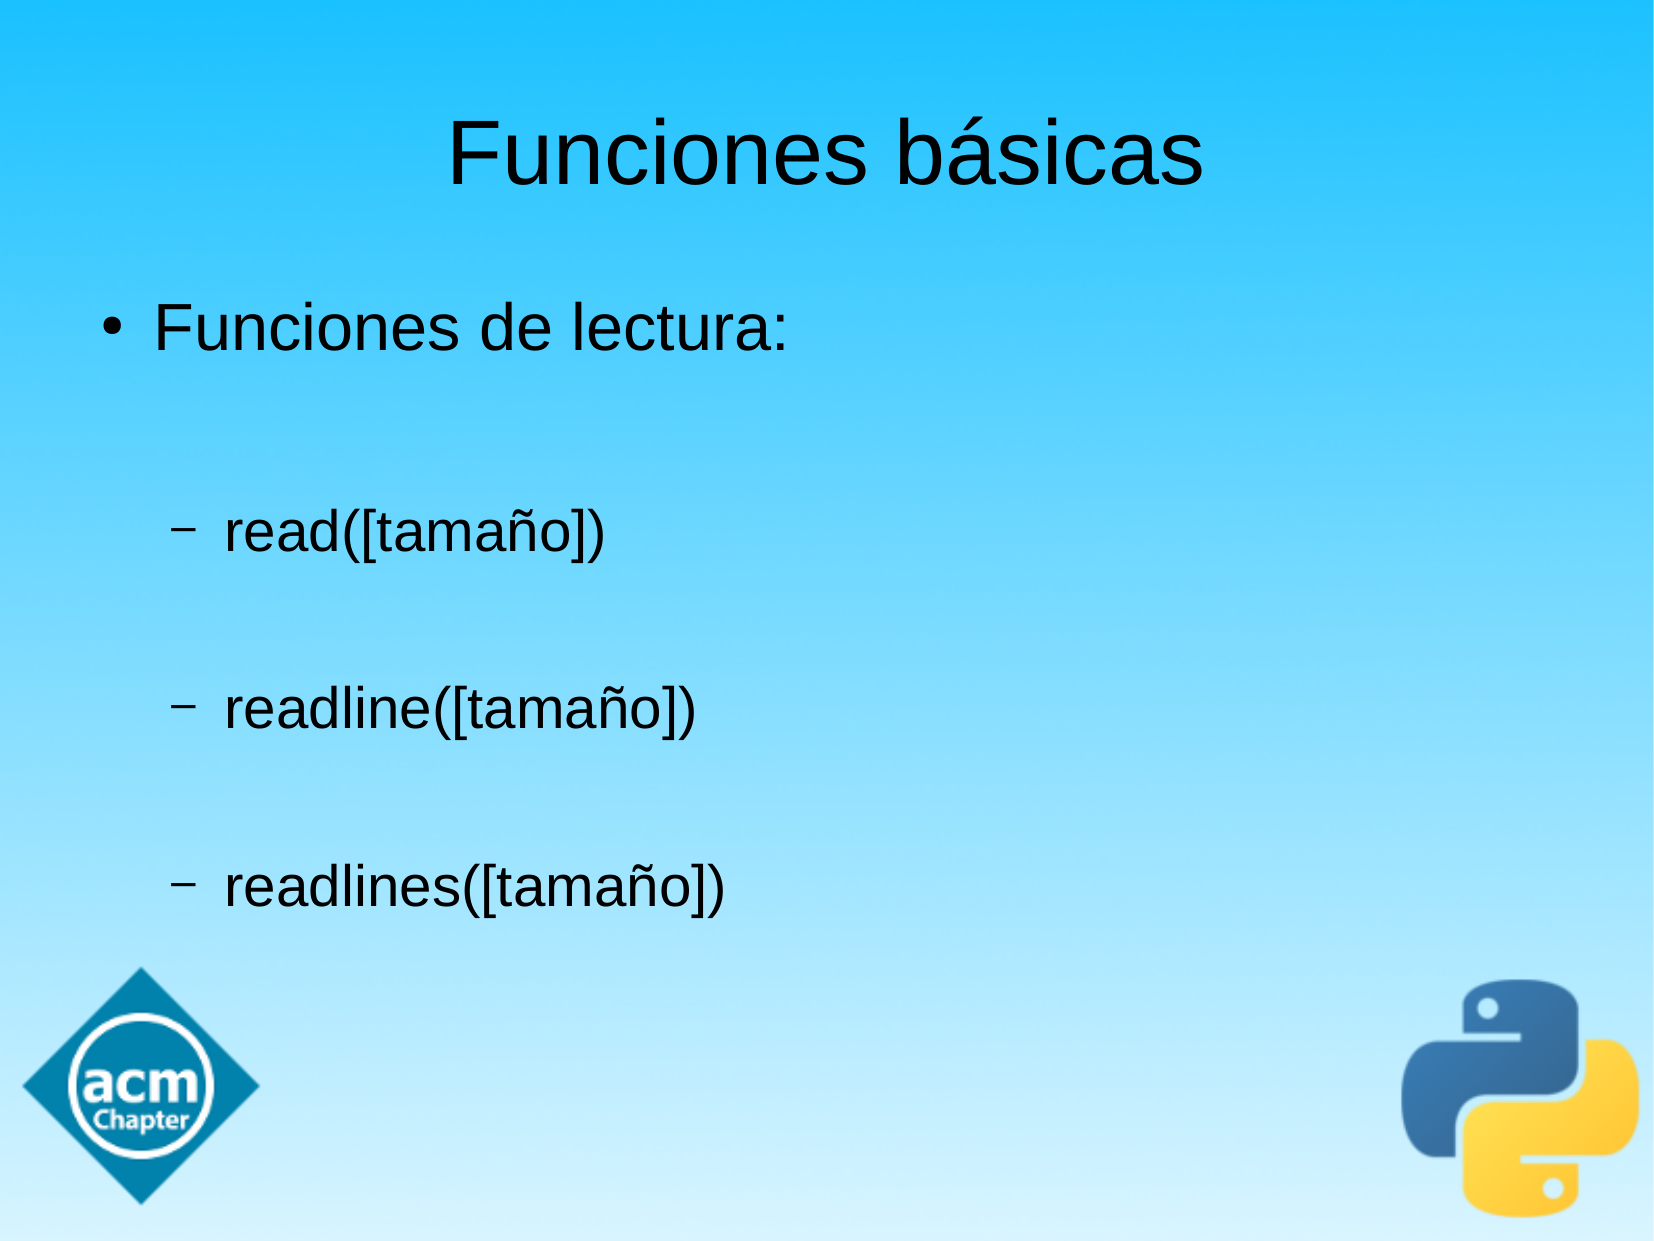

# Funciones básicas
Funciones de lectura:
read([tamaño])
readline([tamaño])
readlines([tamaño])